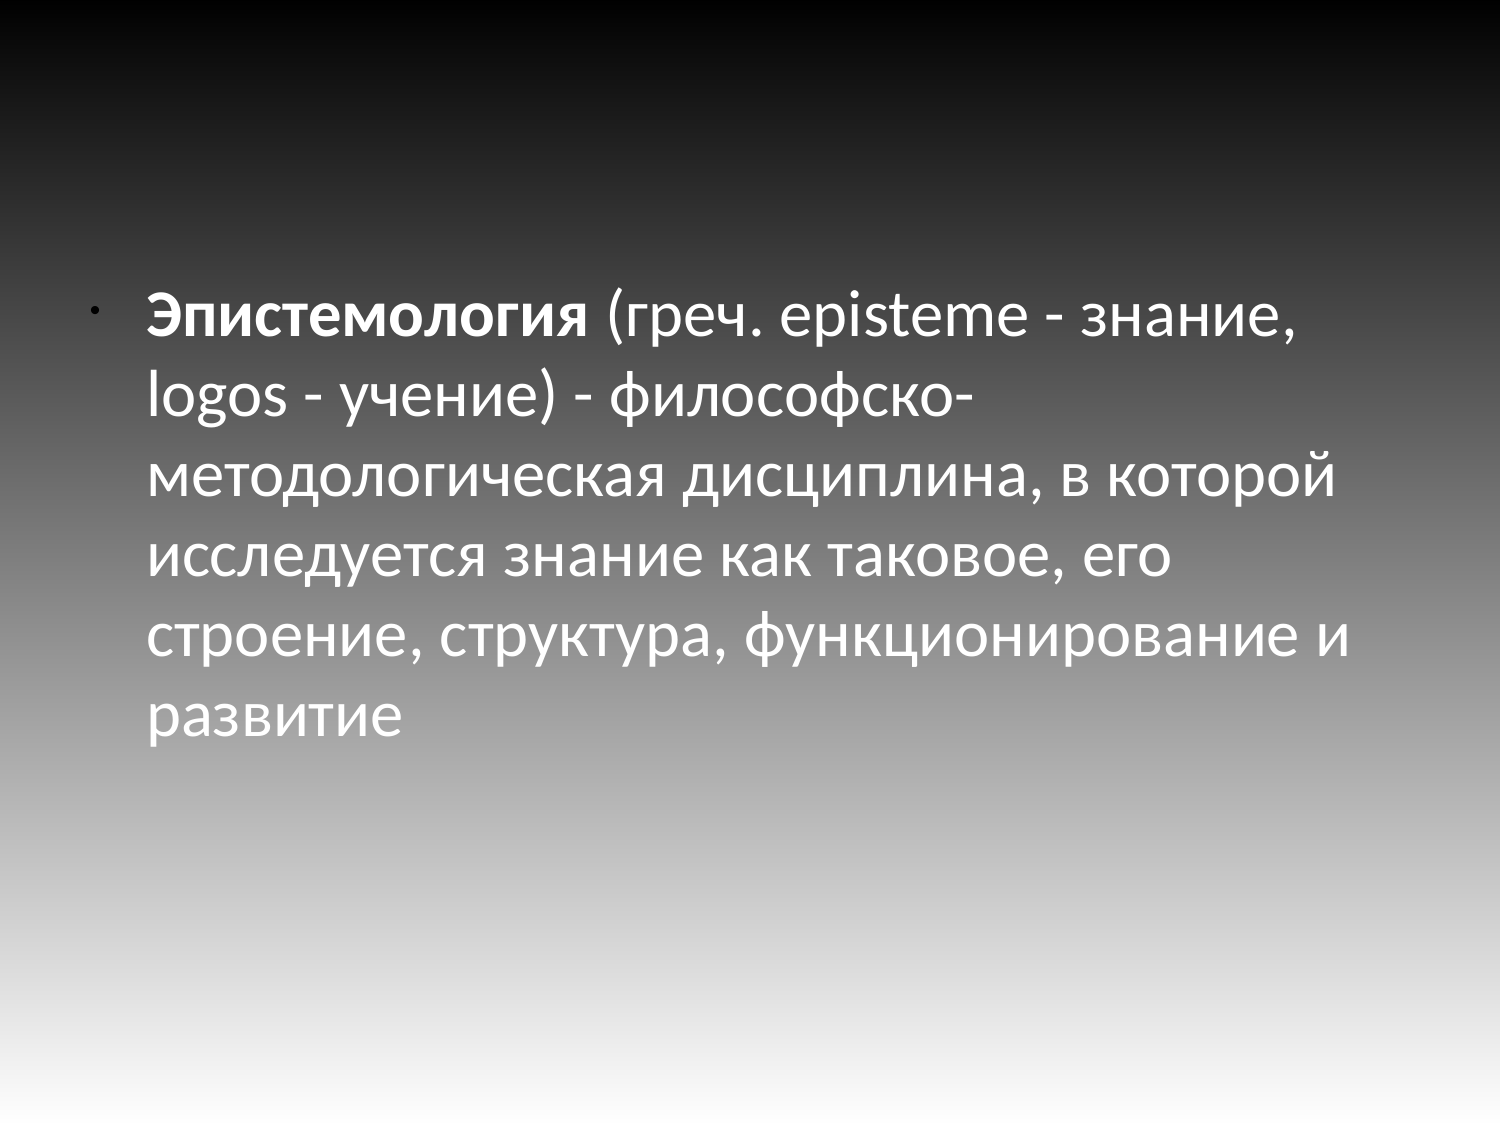

#
Эпистемология (греч. episteme - знание, logos - учение) - философско-методологическая дисциплина, в которой исследуется знание как таковое, его строение, структура, функционирование и развитие